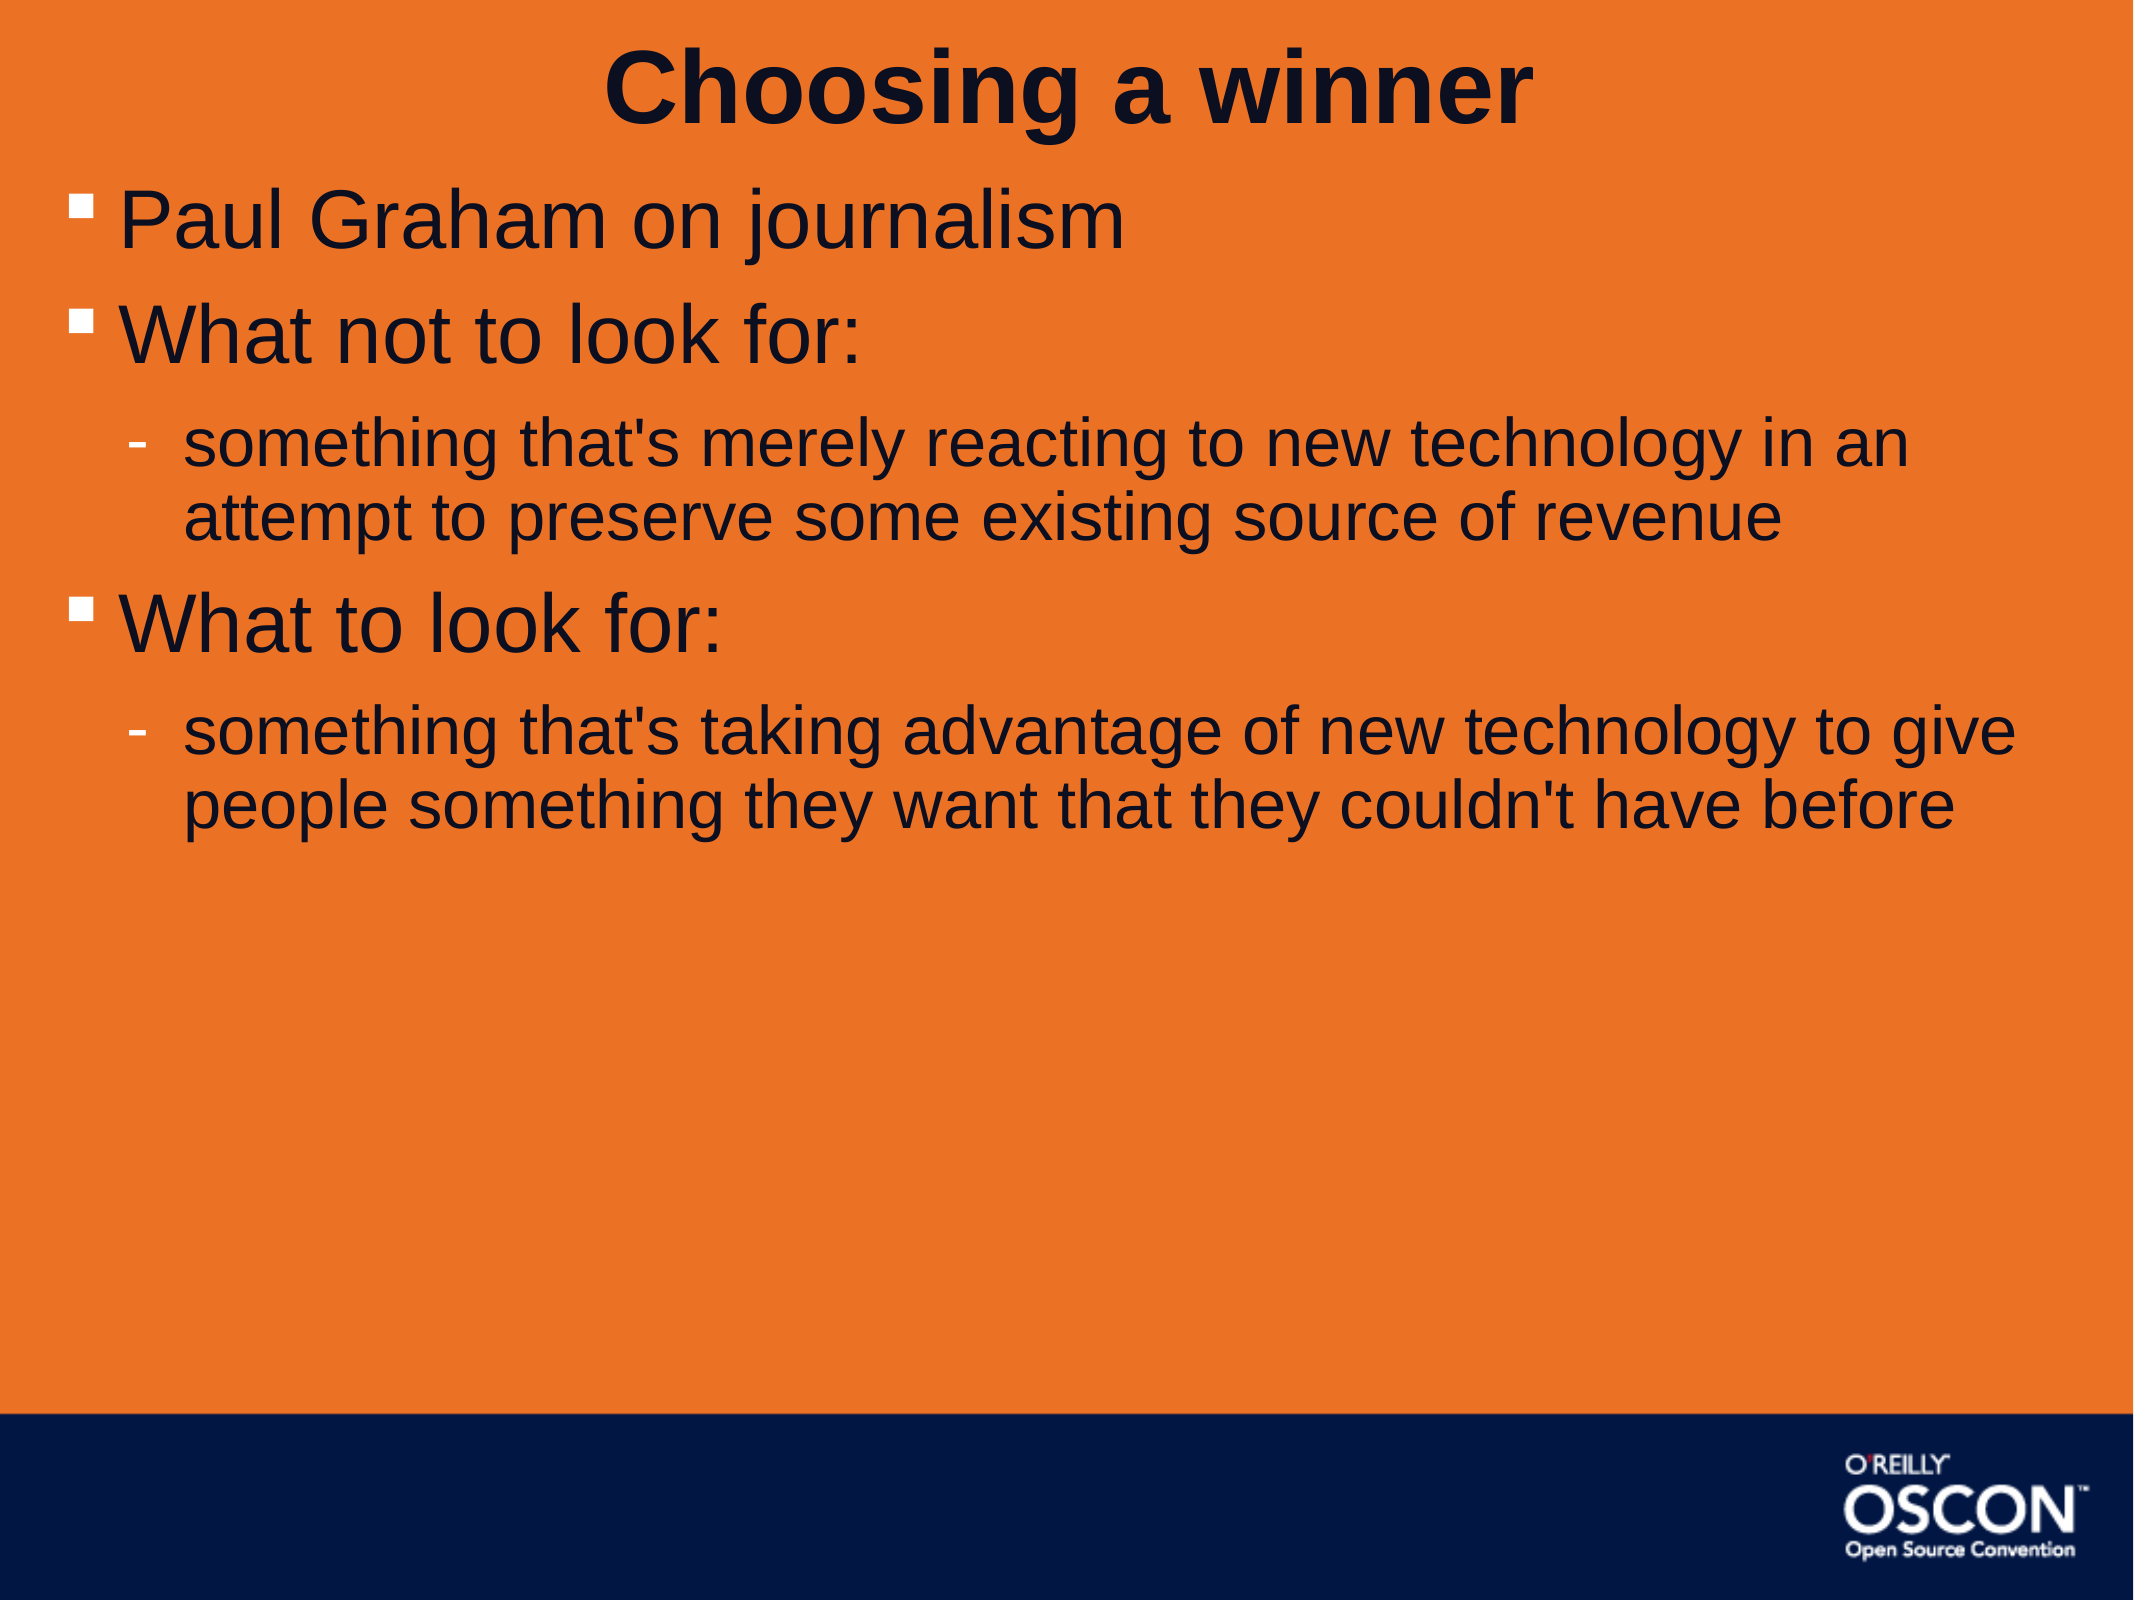

# Choosing a winner
Paul Graham on journalism
What not to look for:
something that's merely reacting to new technology in an attempt to preserve some existing source of revenue
What to look for:
something that's taking advantage of new technology to give people something they want that they couldn't have before